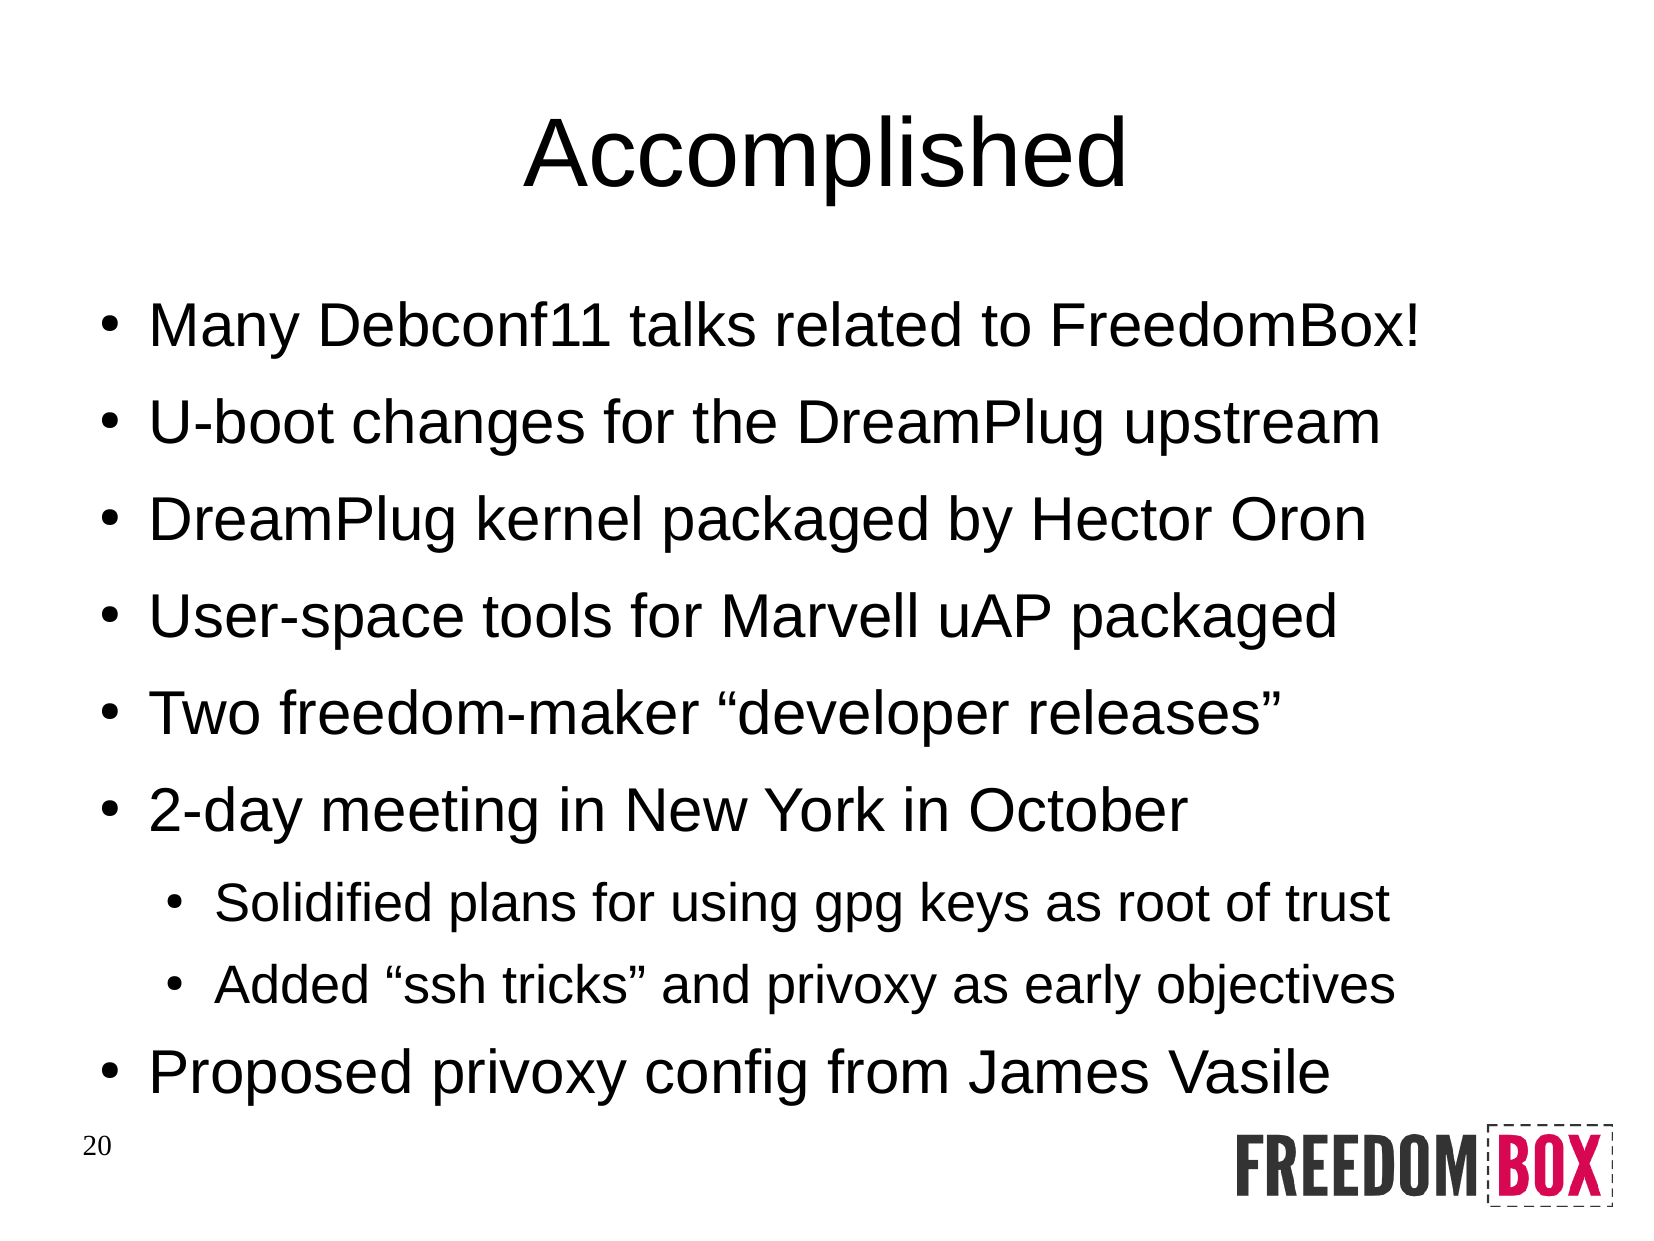

# Accomplished
Many Debconf11 talks related to FreedomBox!
U-boot changes for the DreamPlug upstream
DreamPlug kernel packaged by Hector Oron
User-space tools for Marvell uAP packaged
Two freedom-maker “developer releases”
2-day meeting in New York in October
Solidified plans for using gpg keys as root of trust
Added “ssh tricks” and privoxy as early objectives
Proposed privoxy config from James Vasile